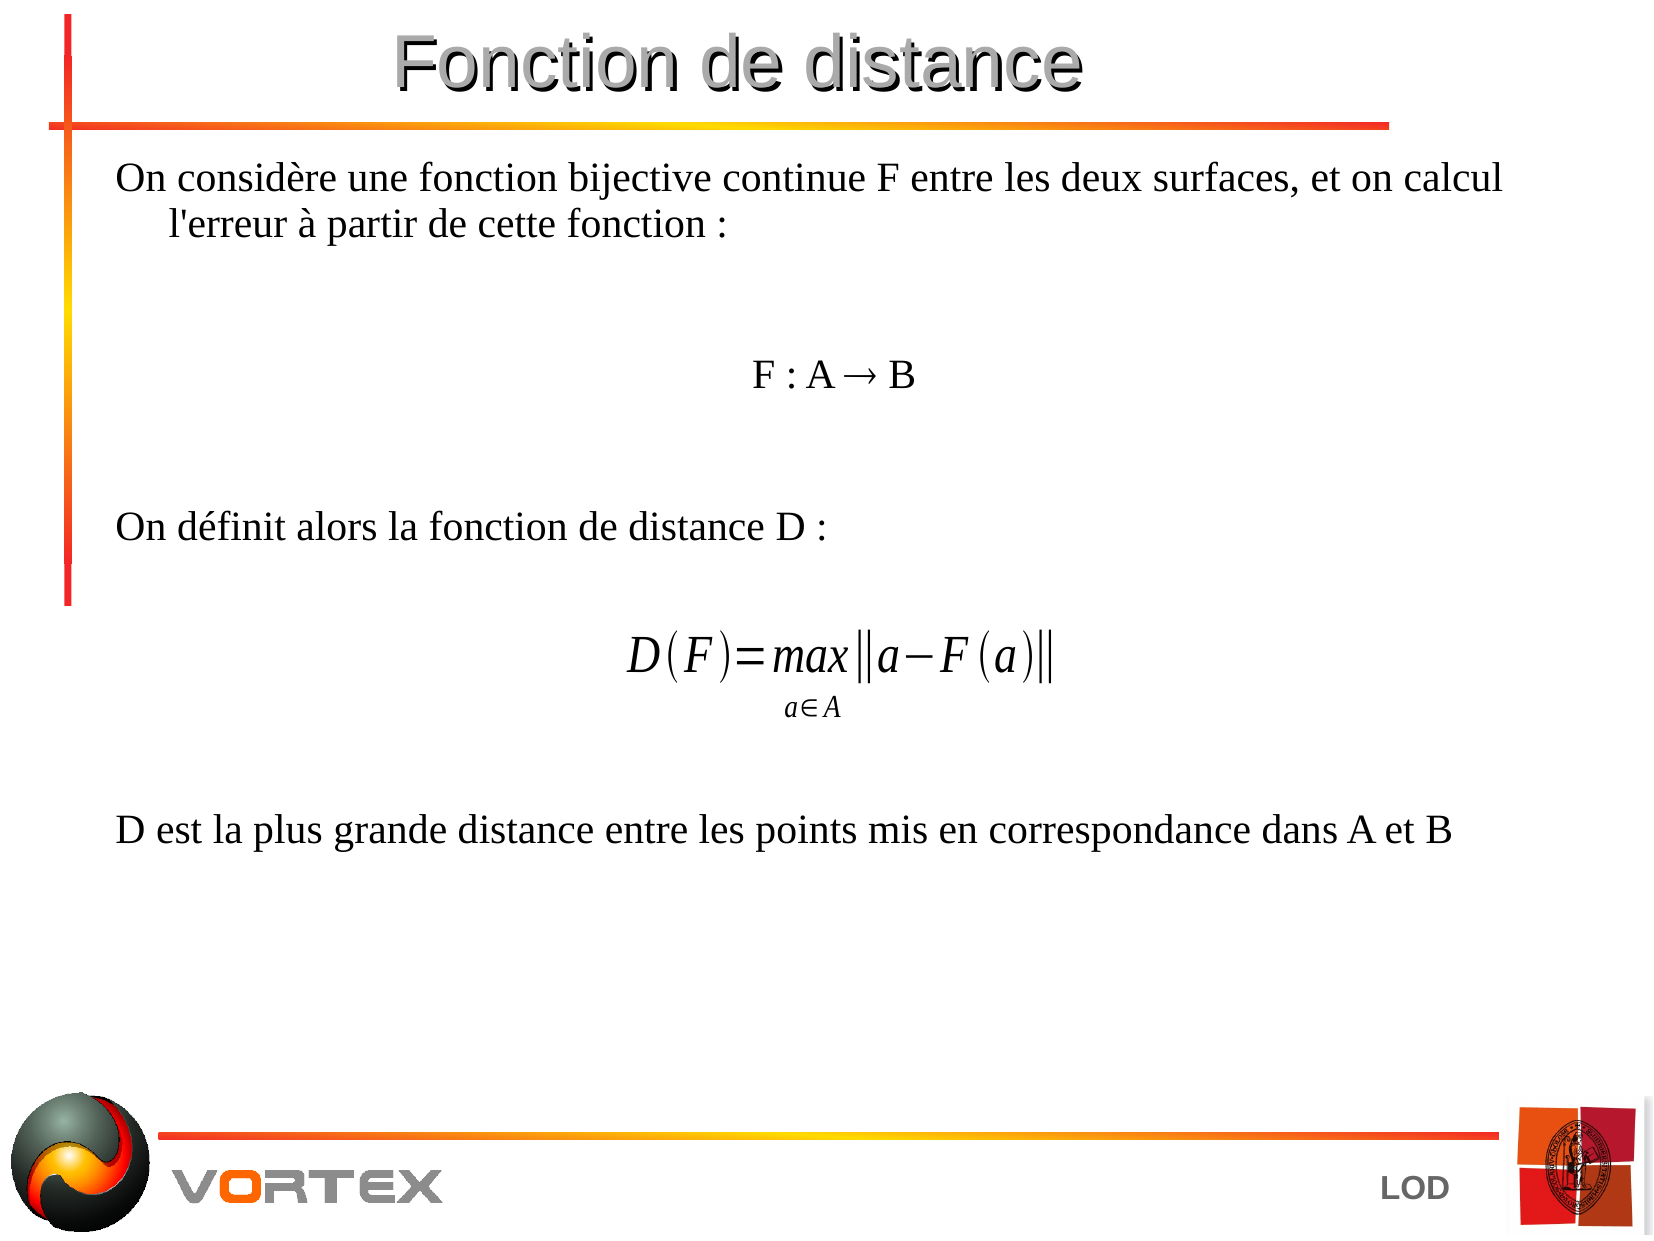

# Fonction de distance
On considère une fonction bijective continue F entre les deux surfaces, et on calcul l'erreur à partir de cette fonction :
F : A  B
On définit alors la fonction de distance D :
D est la plus grande distance entre les points mis en correspondance dans A et B